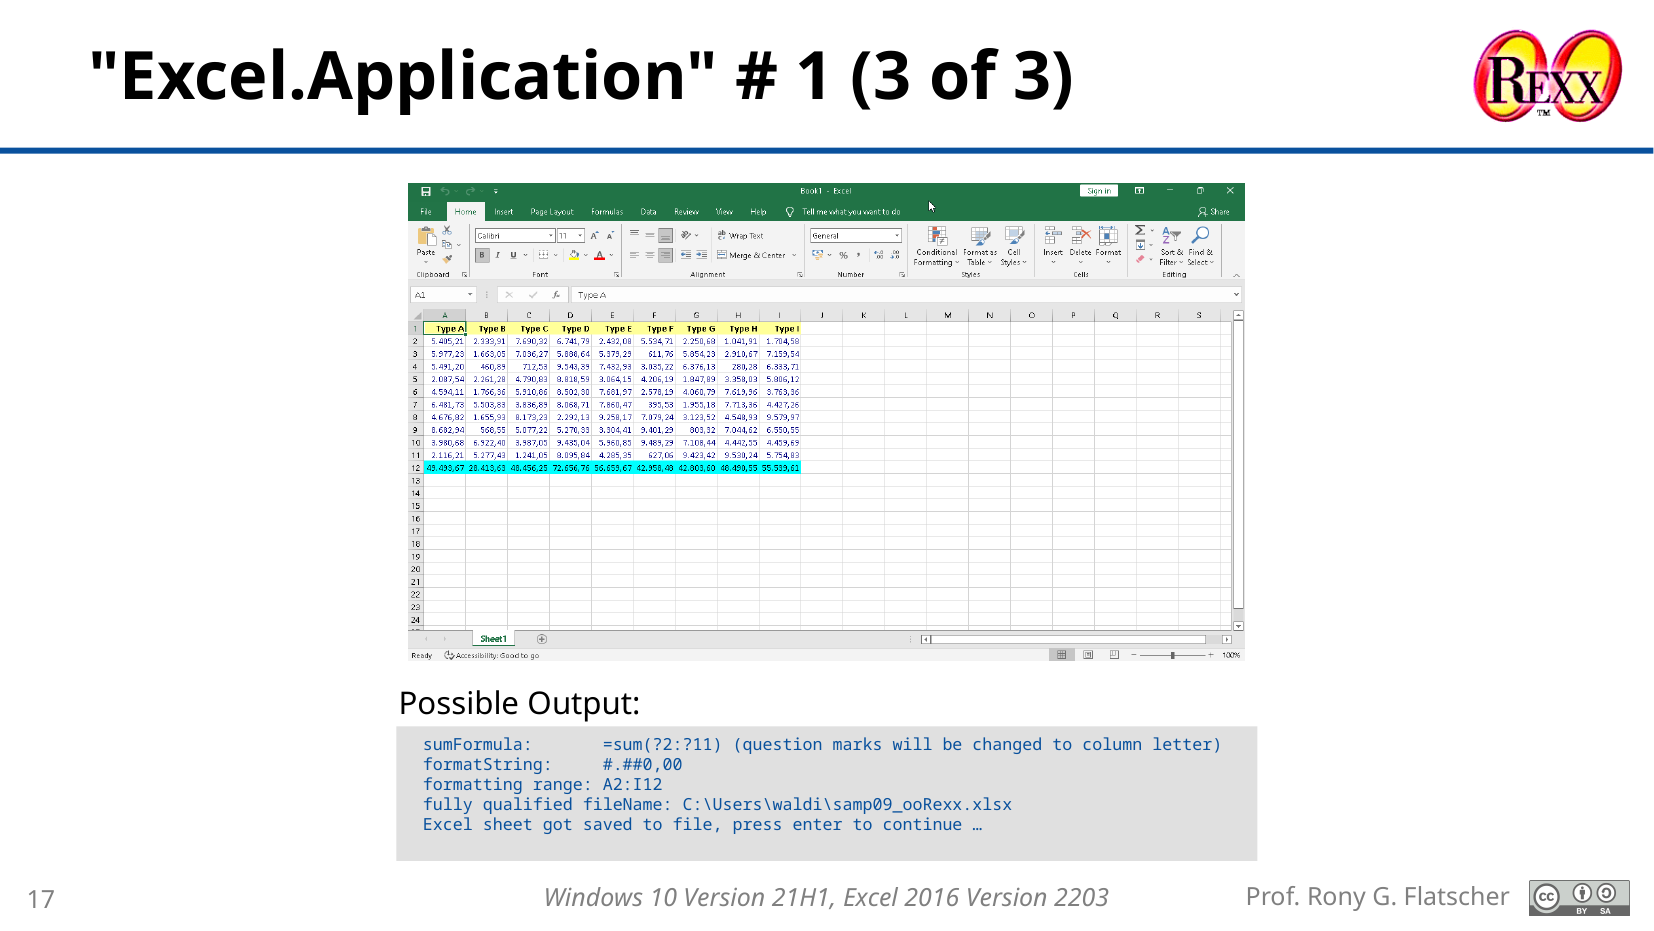

# "Excel.Application" # 1 (3 of 3)
Possible Output:
sumFormula: =sum(?2:?11) (question marks will be changed to column letter)
formatString: #.##0,00
formatting range: A2:I12
fully qualified fileName: C:\Users\waldi\samp09_ooRexx.xlsx
Excel sheet got saved to file, press enter to continue …
Windows 10 Version 21H1, Excel 2016 Version 2203